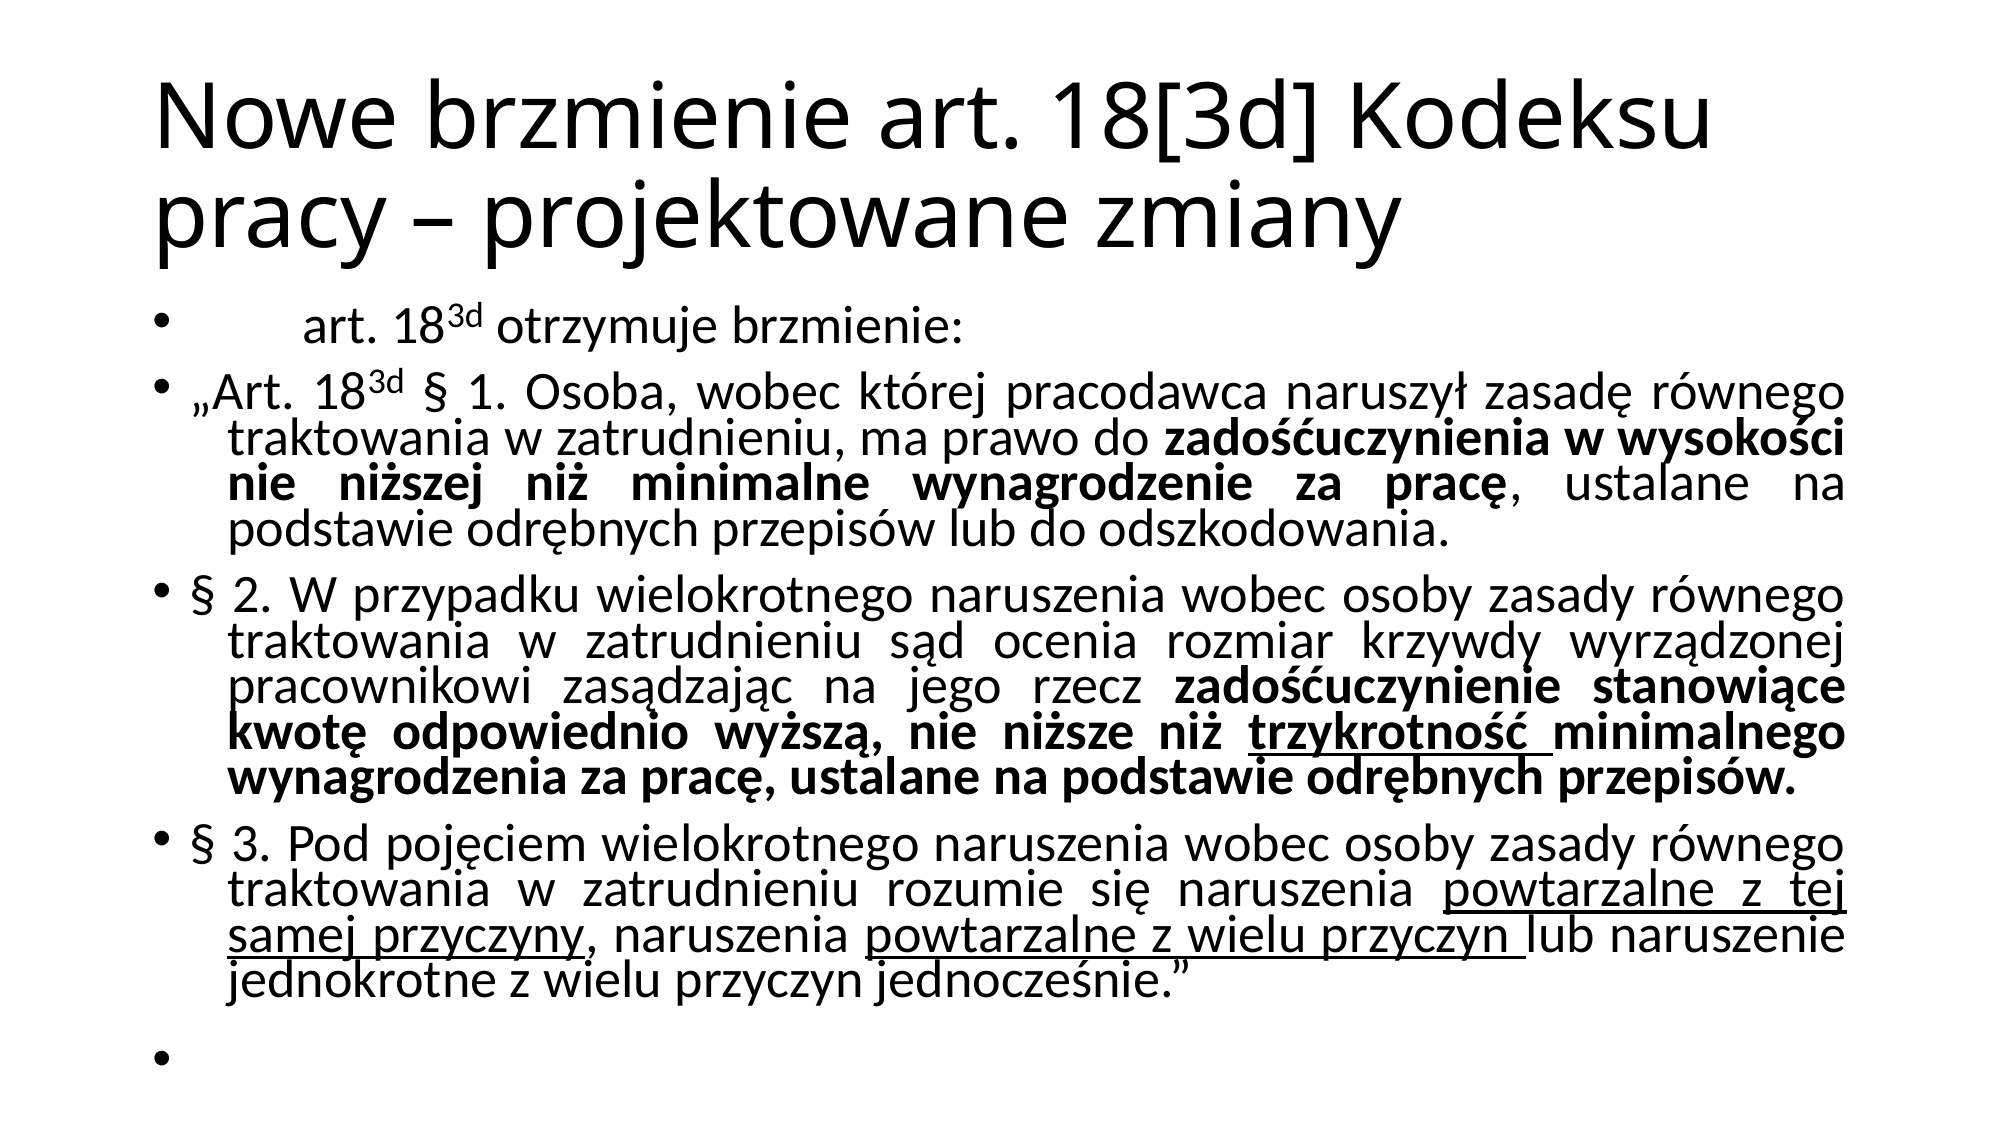

# Nowe brzmienie art. 18[3d] Kodeksu pracy – projektowane zmiany
	art. 183d otrzymuje brzmienie:
„Art. 183d § 1. Osoba, wobec której pracodawca naruszył zasadę równego traktowania w zatrudnieniu, ma prawo do zadośćuczynienia w wysokości nie niższej niż minimalne wynagrodzenie za pracę, ustalane na podstawie odrębnych przepisów lub do odszkodowania.
§ 2. W przypadku wielokrotnego naruszenia wobec osoby zasady równego traktowania w zatrudnieniu sąd ocenia rozmiar krzywdy wyrządzonej pracownikowi zasądzając na jego rzecz zadośćuczynienie stanowiące kwotę odpowiednio wyższą, nie niższe niż trzykrotność minimalnego wynagrodzenia za pracę, ustalane na podstawie odrębnych przepisów.
§ 3. Pod pojęciem wielokrotnego naruszenia wobec osoby zasady równego traktowania w zatrudnieniu rozumie się naruszenia powtarzalne z tej samej przyczyny, naruszenia powtarzalne z wielu przyczyn lub naruszenie jednokrotne z wielu przyczyn jednocześnie.”